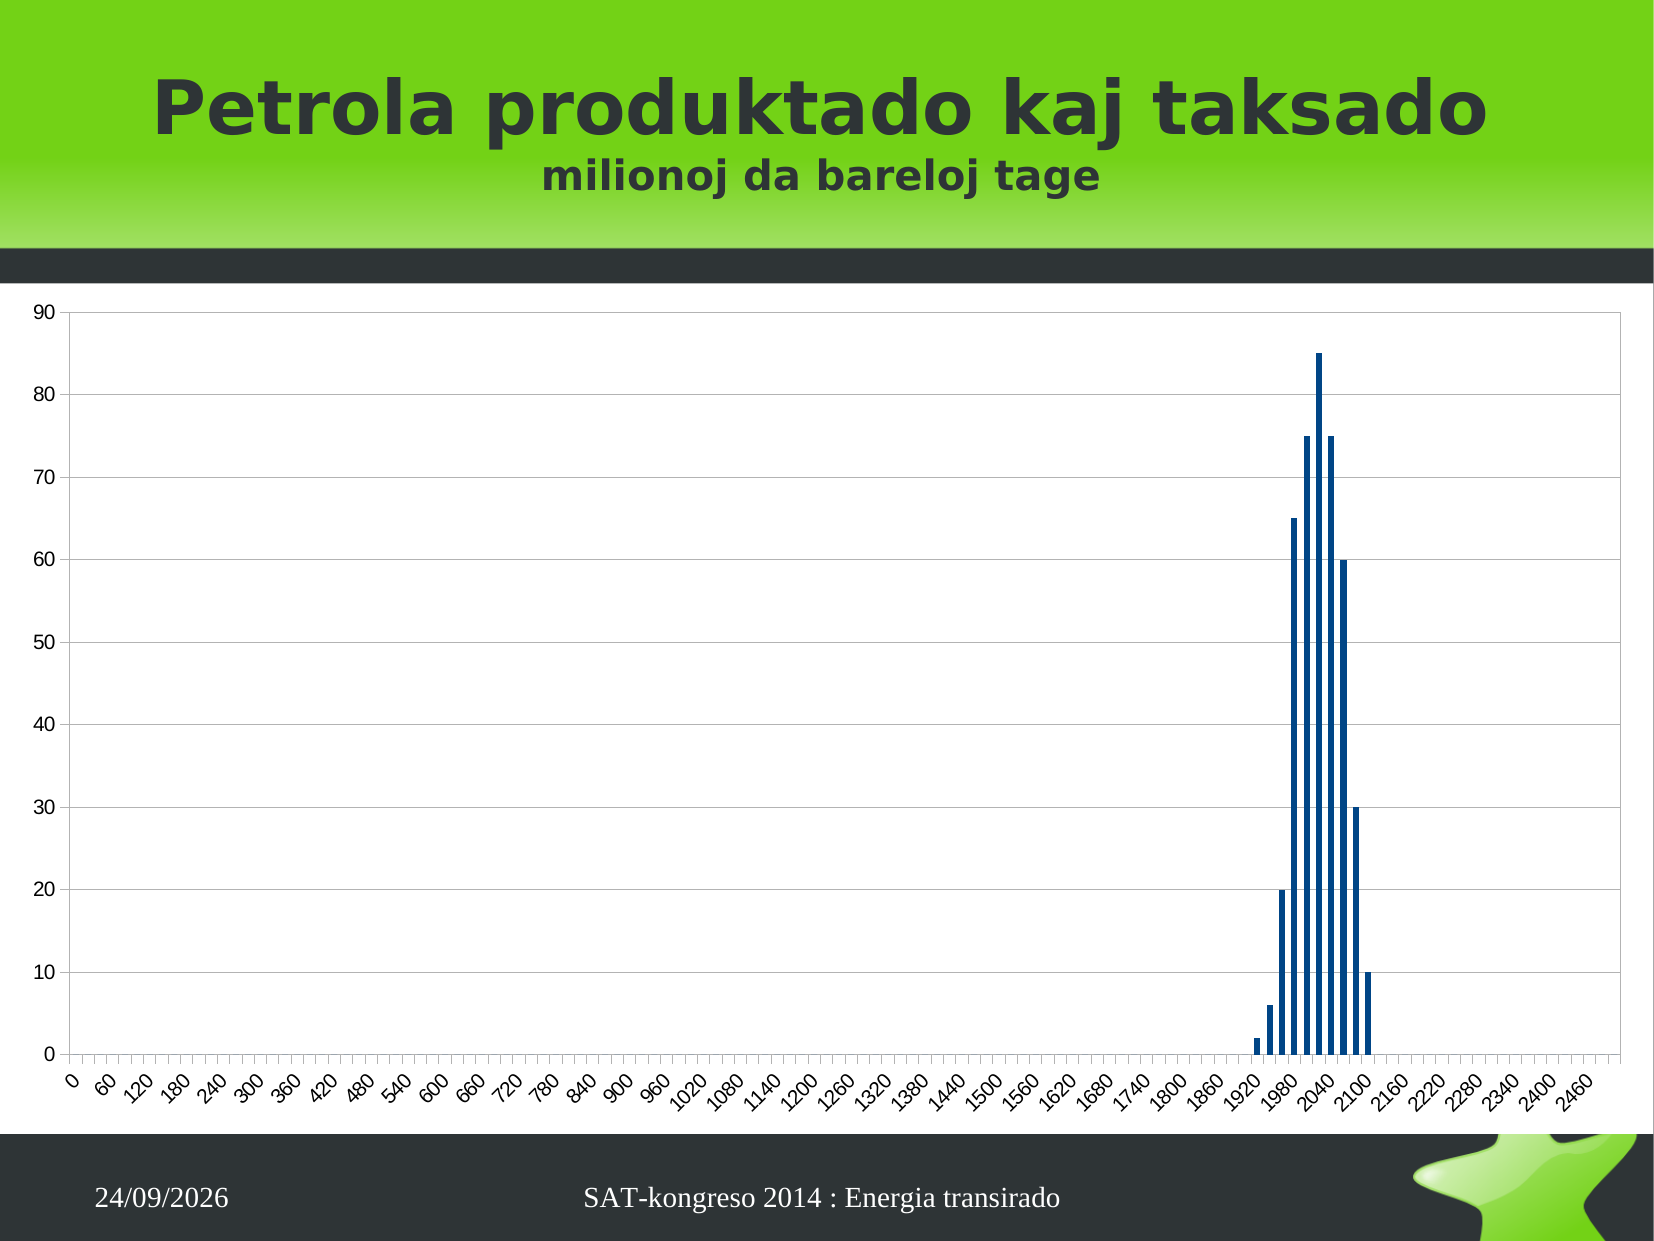

# Petrola produktado kaj taksado milionoj da bareloj tage
### Chart
| Category | Colonne B |
|---|---|
| 0 | 0.0 |
| 20 | 0.0 |
| 40 | 0.0 |
| 60 | 0.0 |
| 80 | 0.0 |
| 100 | 0.0 |
| 120 | 0.0 |
| 140 | 0.0 |
| 160 | 0.0 |
| 180 | 0.0 |
| 200 | 0.0 |
| 220 | 0.0 |
| 240 | 0.0 |
| 260 | 0.0 |
| 280 | 0.0 |
| 300 | 0.0 |
| 320 | 0.0 |
| 340 | 0.0 |
| 360 | 0.0 |
| 380 | 0.0 |
| 400 | 0.0 |
| 420 | 0.0 |
| 440 | 0.0 |
| 460 | 0.0 |
| 480 | 0.0 |
| 500 | 0.0 |
| 520 | 0.0 |
| 540 | 0.0 |
| 560 | 0.0 |
| 580 | 0.0 |
| 600 | 0.0 |
| 620 | 0.0 |
| 640 | 0.0 |
| 660 | 0.0 |
| 680 | 0.0 |
| 700 | 0.0 |
| 720 | 0.0 |
| 740 | 0.0 |
| 760 | 0.0 |
| 780 | 0.0 |
| 800 | 0.0 |
| 820 | 0.0 |
| 840 | 0.0 |
| 860 | 0.0 |
| 880 | 0.0 |
| 900 | 0.0 |
| 920 | 0.0 |
| 940 | 0.0 |
| 960 | 0.0 |
| 980 | 0.0 |
| 1000 | 0.0 |
| 1020 | 0.0 |
| 1040 | 0.0 |
| 1060 | 0.0 |
| 1080 | 0.0 |
| 1100 | 0.0 |
| 1120 | 0.0 |
| 1140 | 0.0 |
| 1160 | 0.0 |
| 1180 | 0.0 |
| 1200 | 0.0 |
| 1220 | 0.0 |
| 1240 | 0.0 |
| 1260 | 0.0 |
| 1280 | 0.0 |
| 1300 | 0.0 |
| 1320 | 0.0 |
| 1340 | 0.0 |
| 1360 | 0.0 |
| 1380 | 0.0 |
| 1400 | 0.0 |
| 1420 | 0.0 |
| 1440 | 0.0 |
| 1460 | 0.0 |
| 1480 | 0.0 |
| 1500 | 0.0 |
| 1520 | 0.0 |
| 1540 | 0.0 |
| 1560 | 0.0 |
| 1580 | 0.0 |
| 1600 | 0.0 |
| 1620 | 0.0 |
| 1640 | 0.0 |
| 1660 | 0.0 |
| 1680 | 0.0 |
| 1700 | 0.0 |
| 1720 | 0.0 |
| 1740 | 0.0 |
| 1760 | 0.0 |
| 1780 | 0.0 |
| 1800 | 0.0 |
| 1820 | 0.0 |
| 1840 | 0.0 |
| 1860 | 0.0 |
| 1880 | 0.0 |
| 1900 | 0.0 |
| 1920 | 2.0 |
| 1940 | 6.0 |
| 1960 | 20.0 |
| 1980 | 65.0 |
| 2000 | 75.0 |
| 2020 | 85.0 |
| 2040 | 75.0 |
| 2060 | 60.0 |
| 2080 | 30.0 |
| 2100 | 10.0 |
| 2120 | 0.0 |
| 2140 | 0.0 |
| 2160 | 0.0 |
| 2180 | 0.0 |
| 2200 | 0.0 |
| 2220 | 0.0 |
| 2240 | 0.0 |
| 2260 | 0.0 |
| 2280 | 0.0 |
| 2300 | 0.0 |
| 2320 | 0.0 |
| 2340 | 0.0 |
| 2360 | 0.0 |
| 2380 | 0.0 |
| 2400 | 0.0 |
| 2420 | 0.0 |
| 2440 | 0.0 |
| 2460 | 0.0 |
| 2480 | 0.0 |
| 2500 | 0.0 |